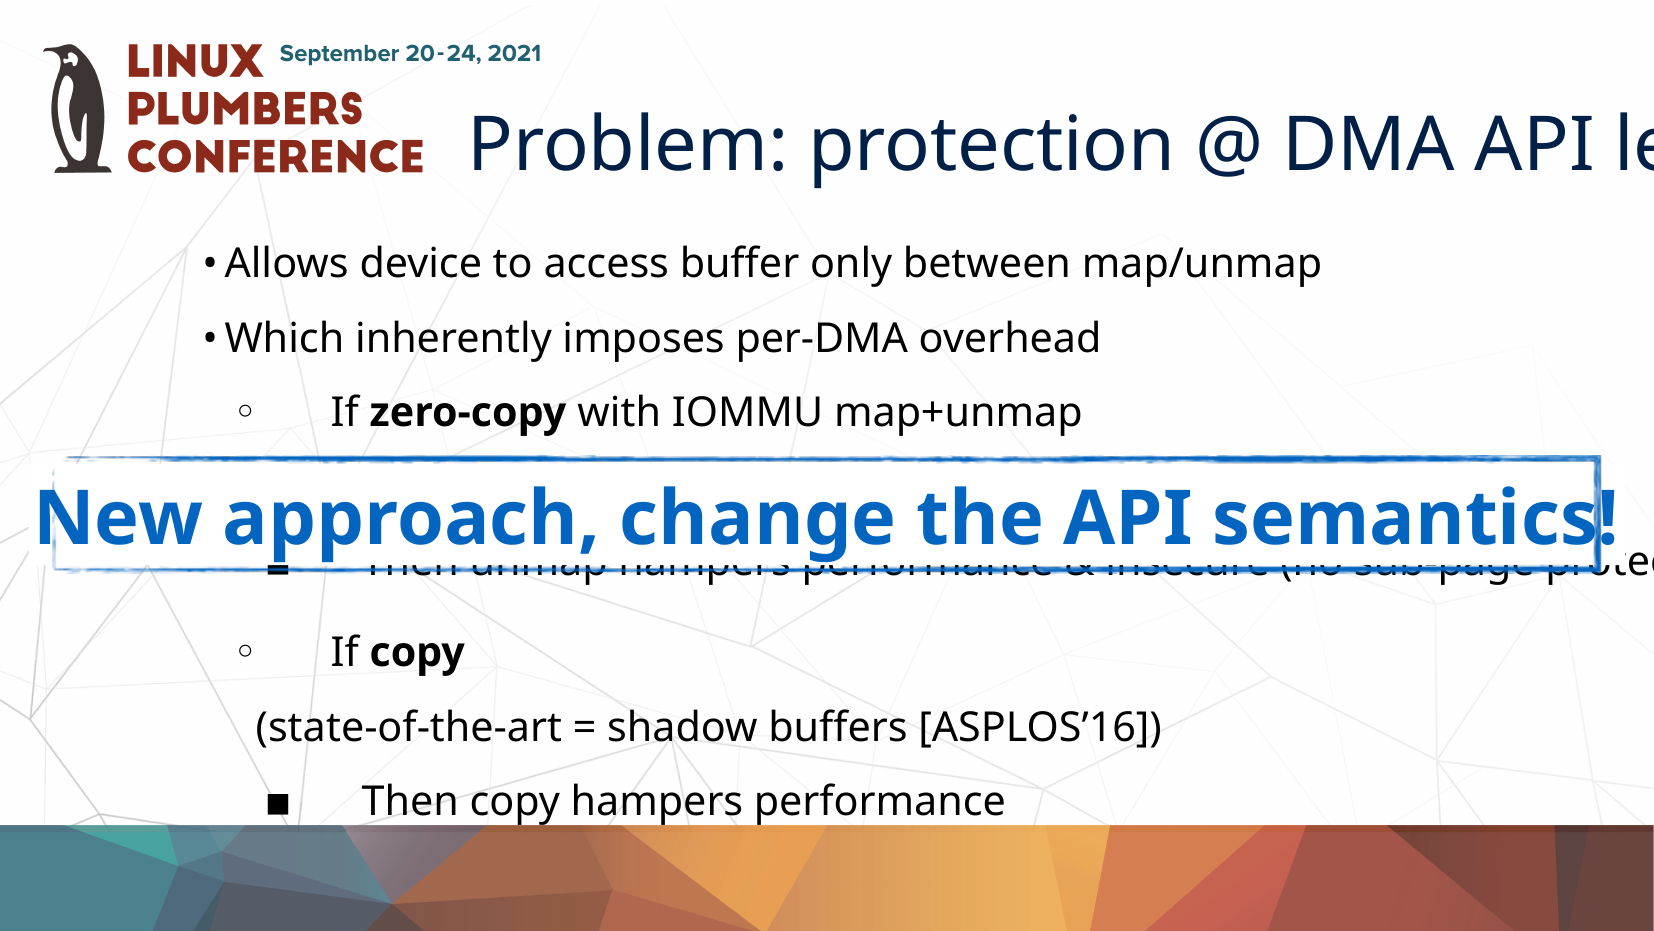

Problem: protection @ DMA API level
	•	Allows device to access buffer only between map/unmap
	•	Which inherently imposes per-DMA overhead
	◦	If zero-copy with IOMMU map+unmap
(state-of-the practice = Linux “strict” IOMMU protection)
	▪	Then unmap hampers performance & insecure (no sub-page protection)
	◦	If copy
(state-of-the-art = shadow buffers [ASPLOS’16])
	▪	Then copy hampers performance
New approach, change the API semantics!